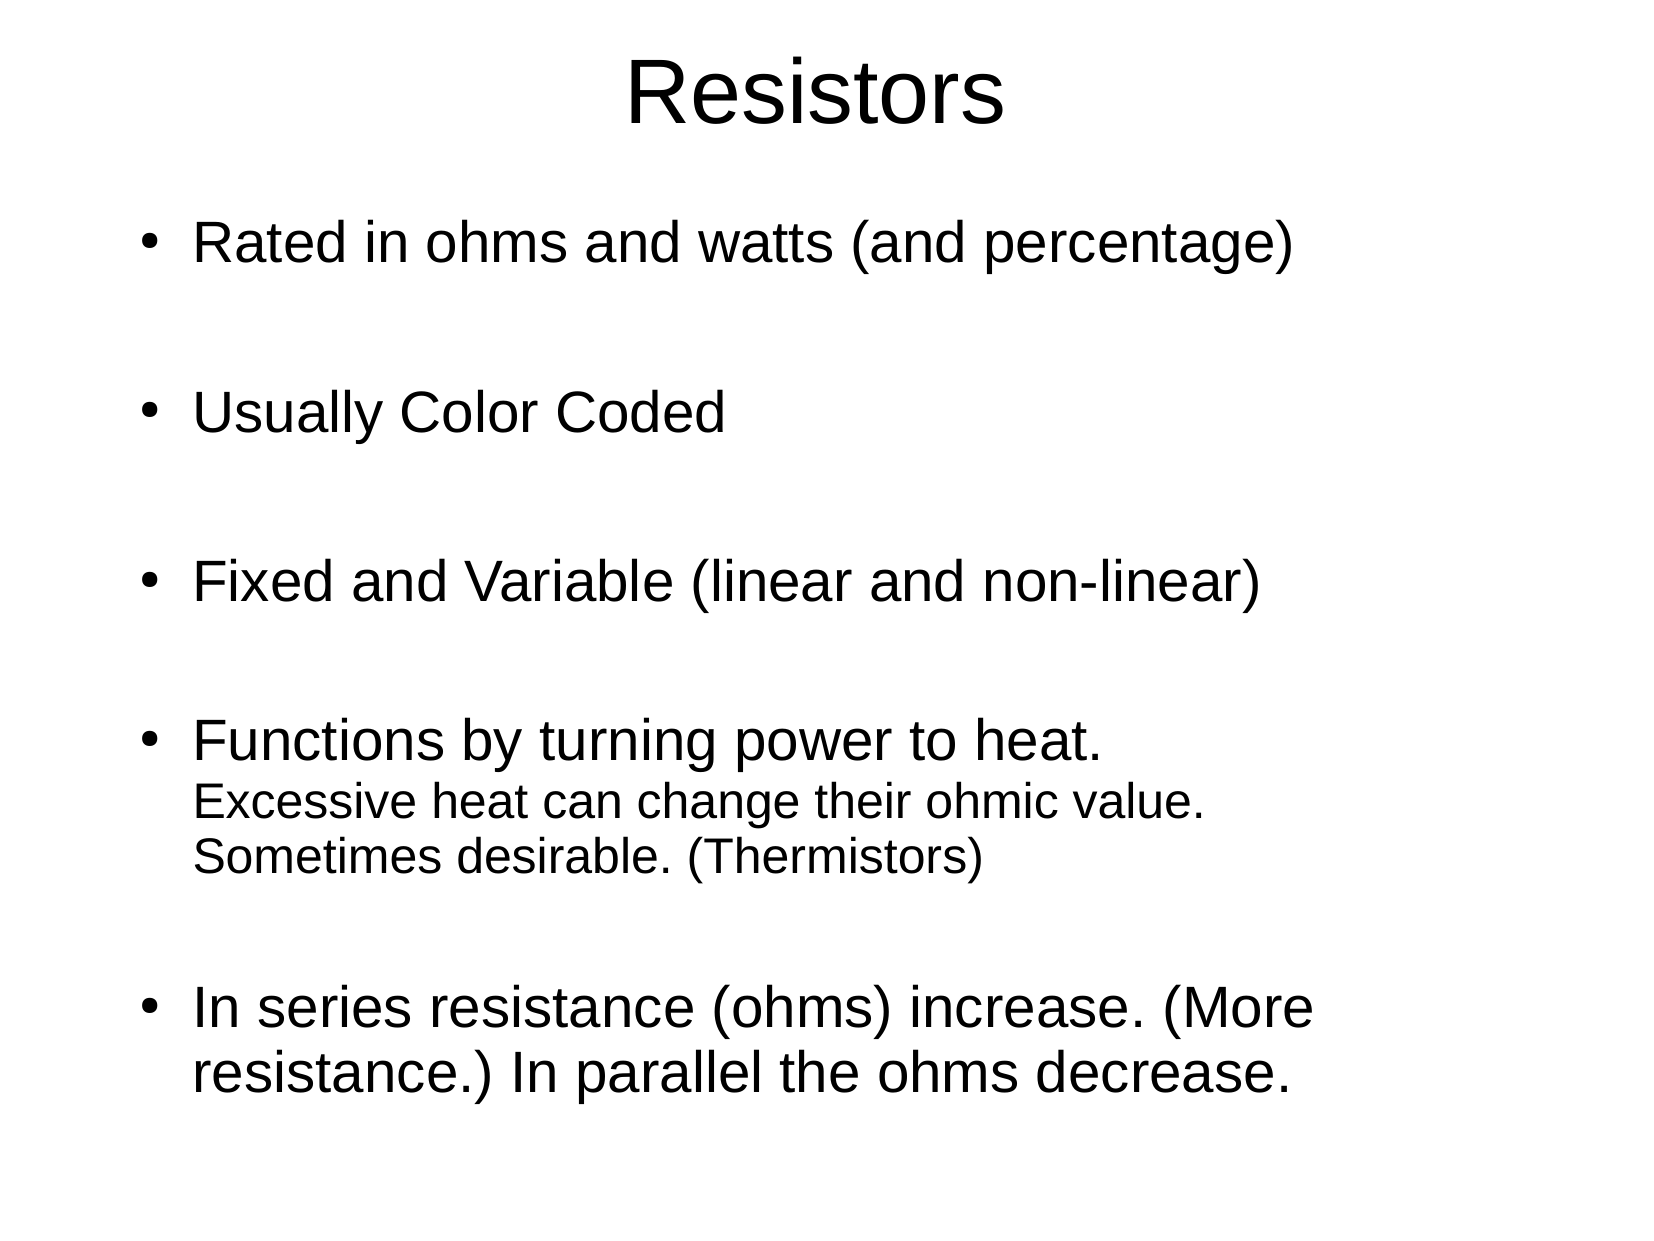

Resistors
# Rated in ohms and watts (and percentage)
Usually Color Coded
Fixed and Variable (linear and non-linear)
Functions by turning power to heat.
Excessive heat can change their ohmic value.
Sometimes desirable. (Thermistors)
In series resistance (ohms) increase. (More resistance.) In parallel the ohms decrease.